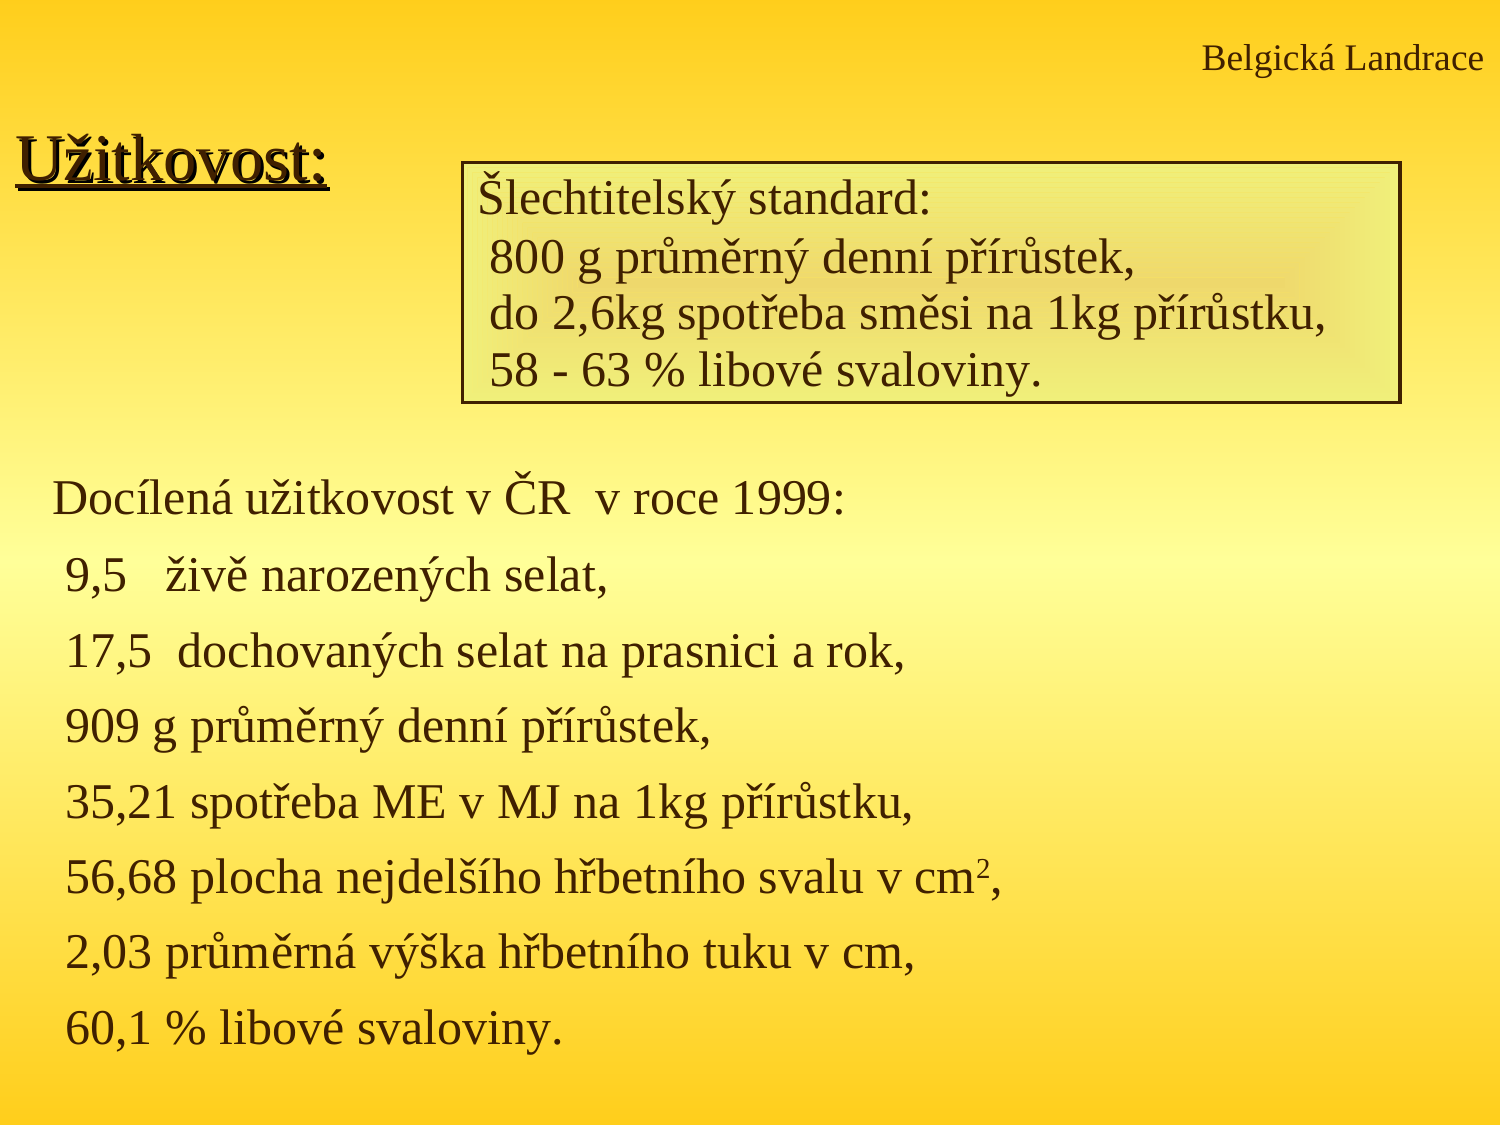

Belgická Landrace
Užitkovost:
Šlechtitelský standard:
 800 g průměrný denní přírůstek,
 do 2,6kg spotřeba směsi na 1kg přírůstku,
 58 - 63 % libové svaloviny.
Docílená užitkovost v ČR v roce 1999:
 9,5 živě narozených selat,
 17,5 dochovaných selat na prasnici a rok,
 909 g průměrný denní přírůstek,
 35,21 spotřeba ME v MJ na 1kg přírůstku,
 56,68 plocha nejdelšího hřbetního svalu v cm2,
 2,03 průměrná výška hřbetního tuku v cm,
 60,1 % libové svaloviny.